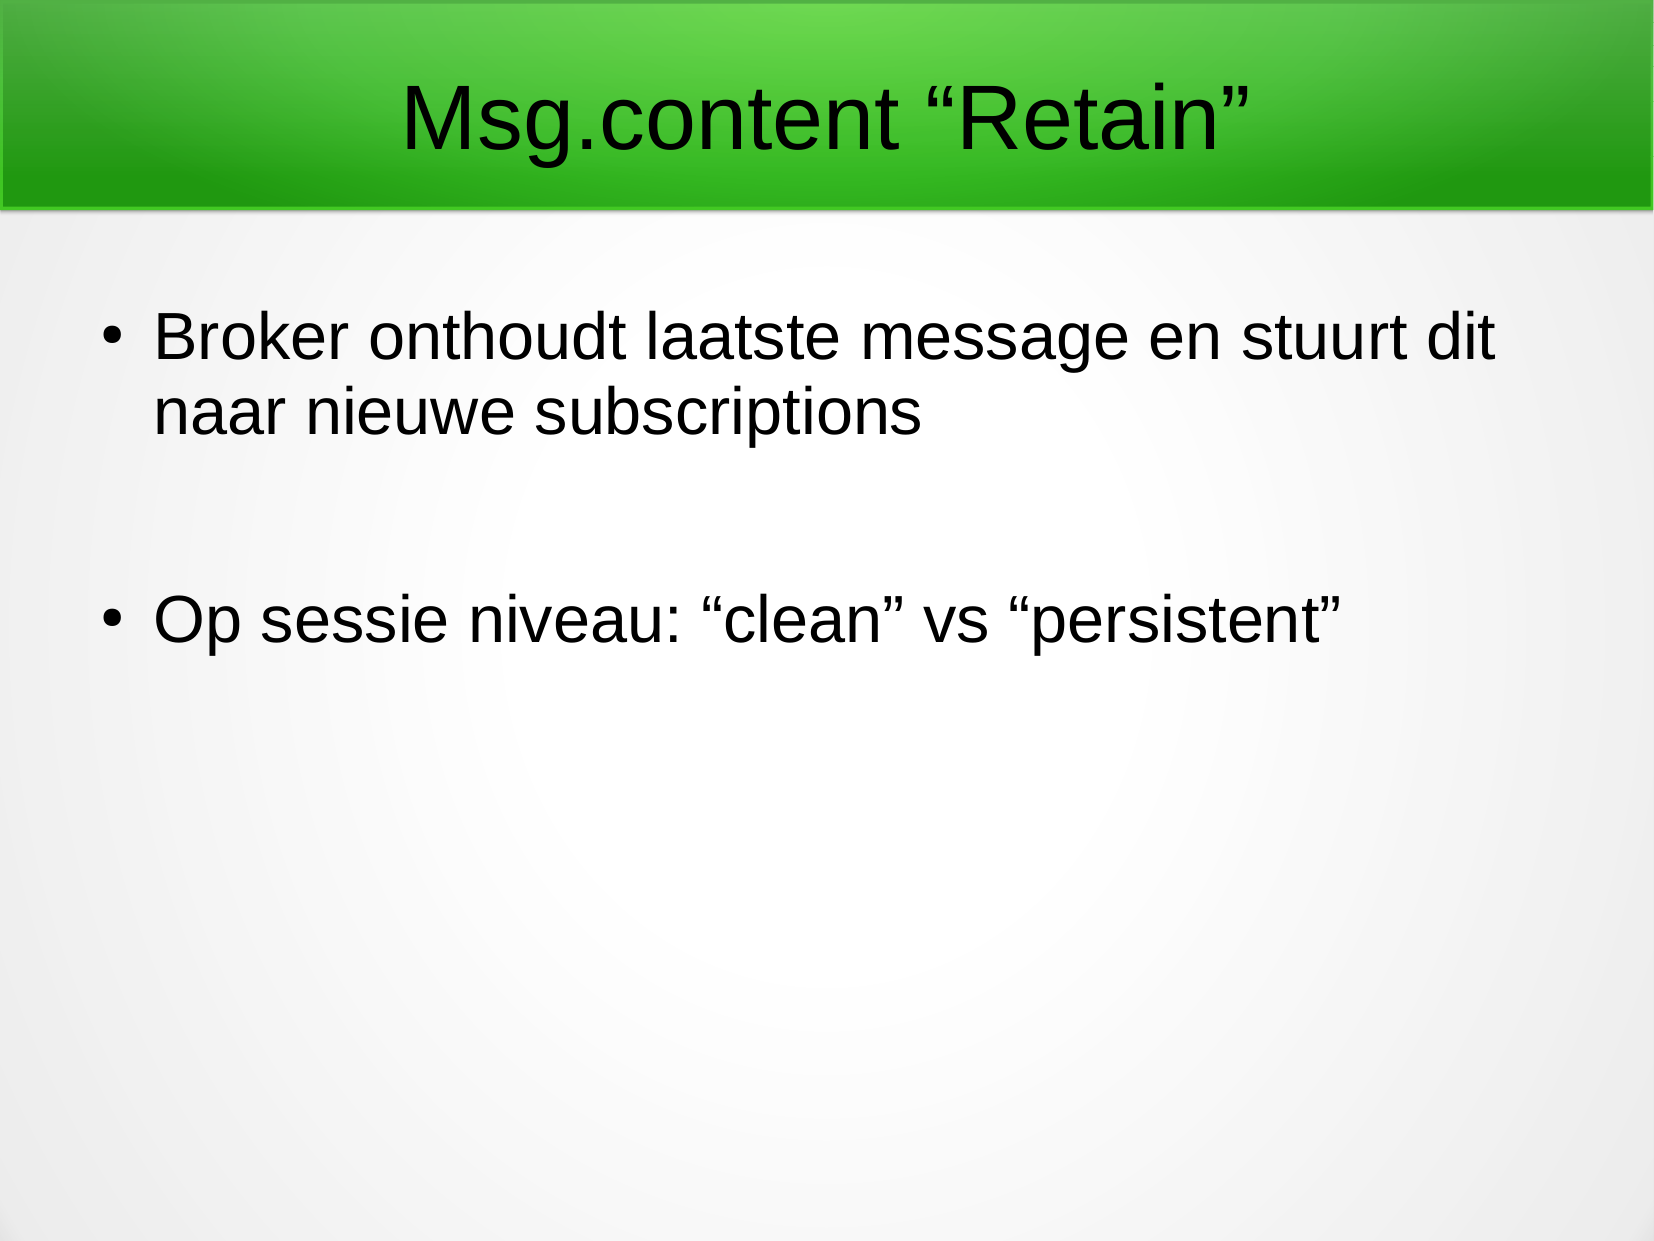

# Msg.content “Retain”
Broker onthoudt laatste message en stuurt dit naar nieuwe subscriptions
Op sessie niveau: “clean” vs “persistent”